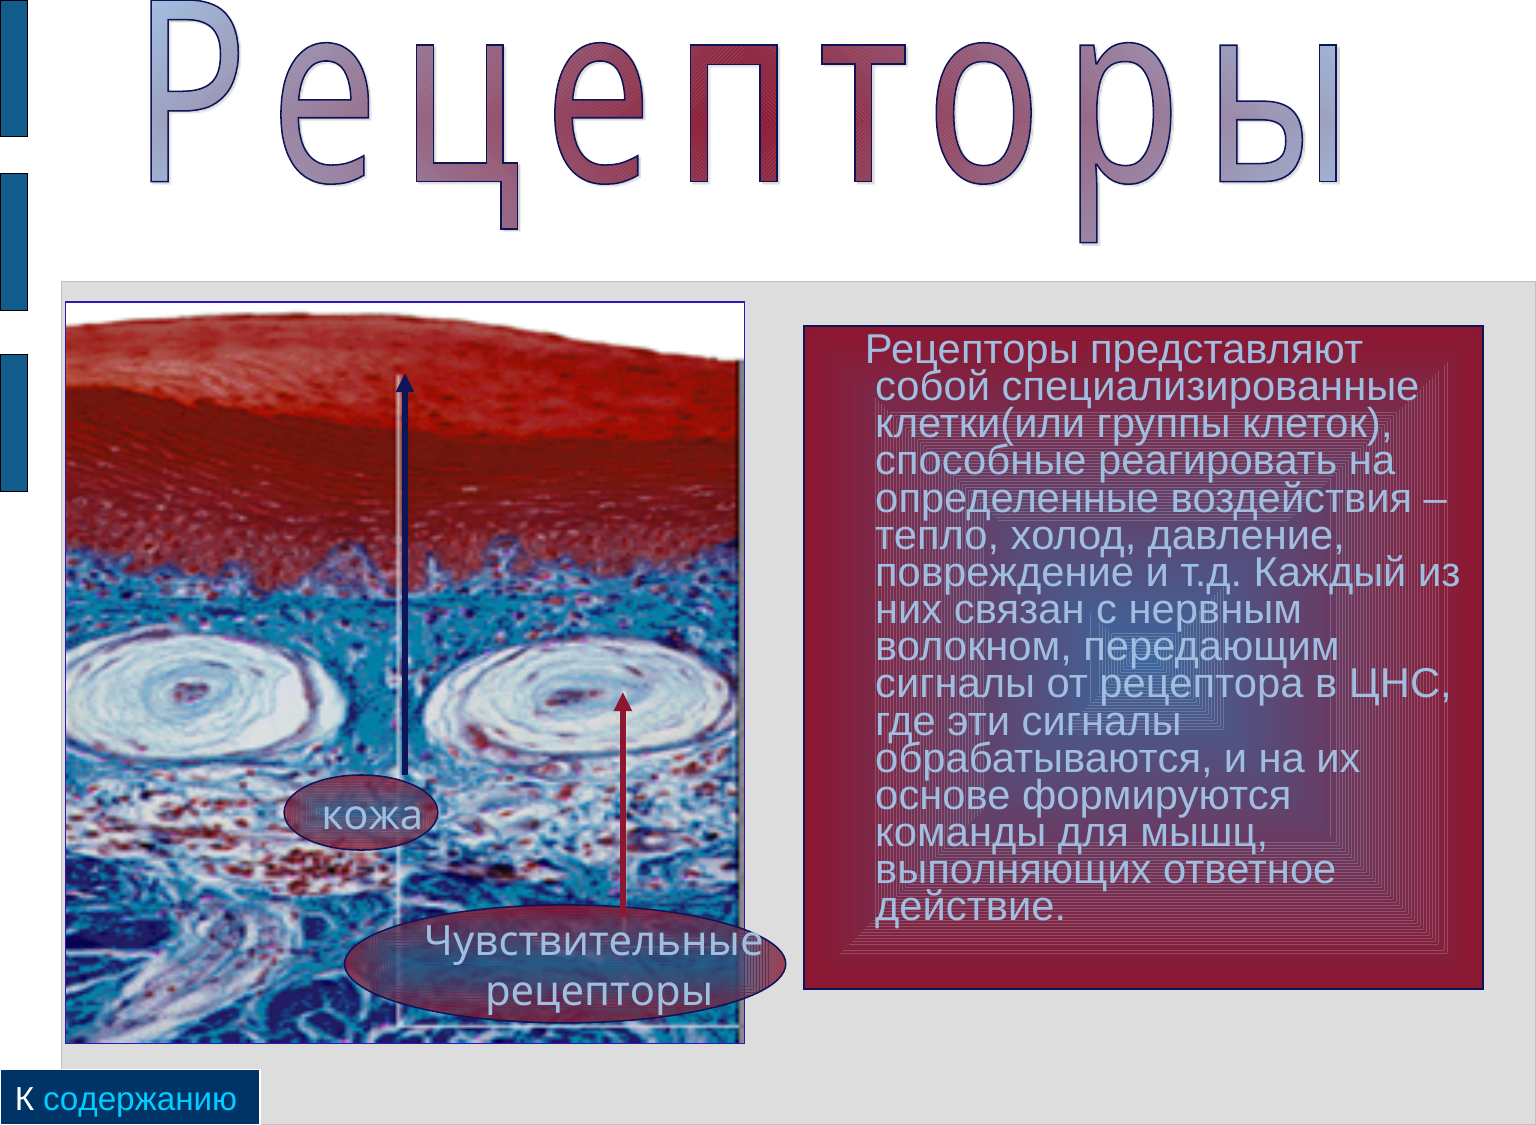

Рецепторы
# Рецепторы представляют собой специализированные клетки(или группы клеток), способные реагировать на определенные воздействия – тепло, холод, давление, повреждение и т.д. Каждый из них связан с нервным волокном, передающим сигналы от рецептора в ЦНС, где эти сигналы обрабатываются, и на их основе формируются команды для мышц, выполняющих ответное действие.
кожа
Чувствительные
рецепторы
К содержанию